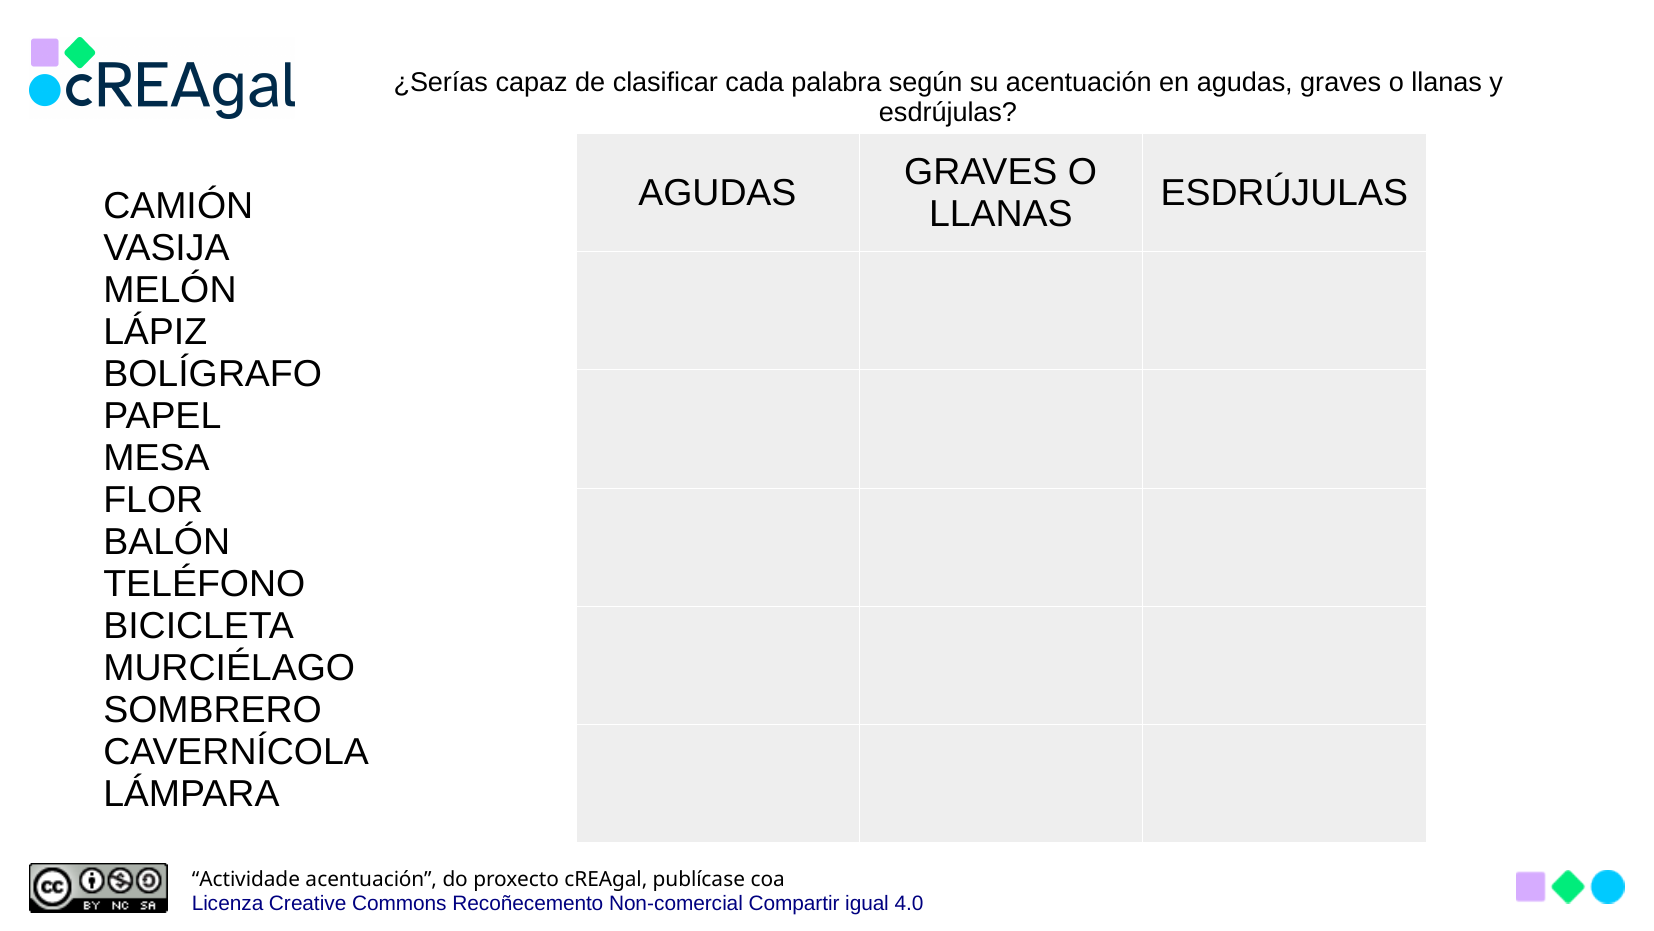

¿Serías capaz de clasificar cada palabra según su acentuación en agudas, graves o llanas y esdrújulas?
| AGUDAS | GRAVES O LLANAS | ESDRÚJULAS |
| --- | --- | --- |
| | | |
| | | |
| | | |
| | | |
| | | |
CAMIÓN
VASIJA
MELÓN
LÁPIZ
BOLÍGRAFO
PAPEL
MESA
FLOR
BALÓN
TELÉFONO
BICICLETA
MURCIÉLAGO
SOMBRERO
CAVERNÍCOLA
LÁMPARA
“Actividade acentuación”, do proxecto cREAgal, publícase coa Licenza Creative Commons Recoñecemento Non-comercial Compartir igual 4.0